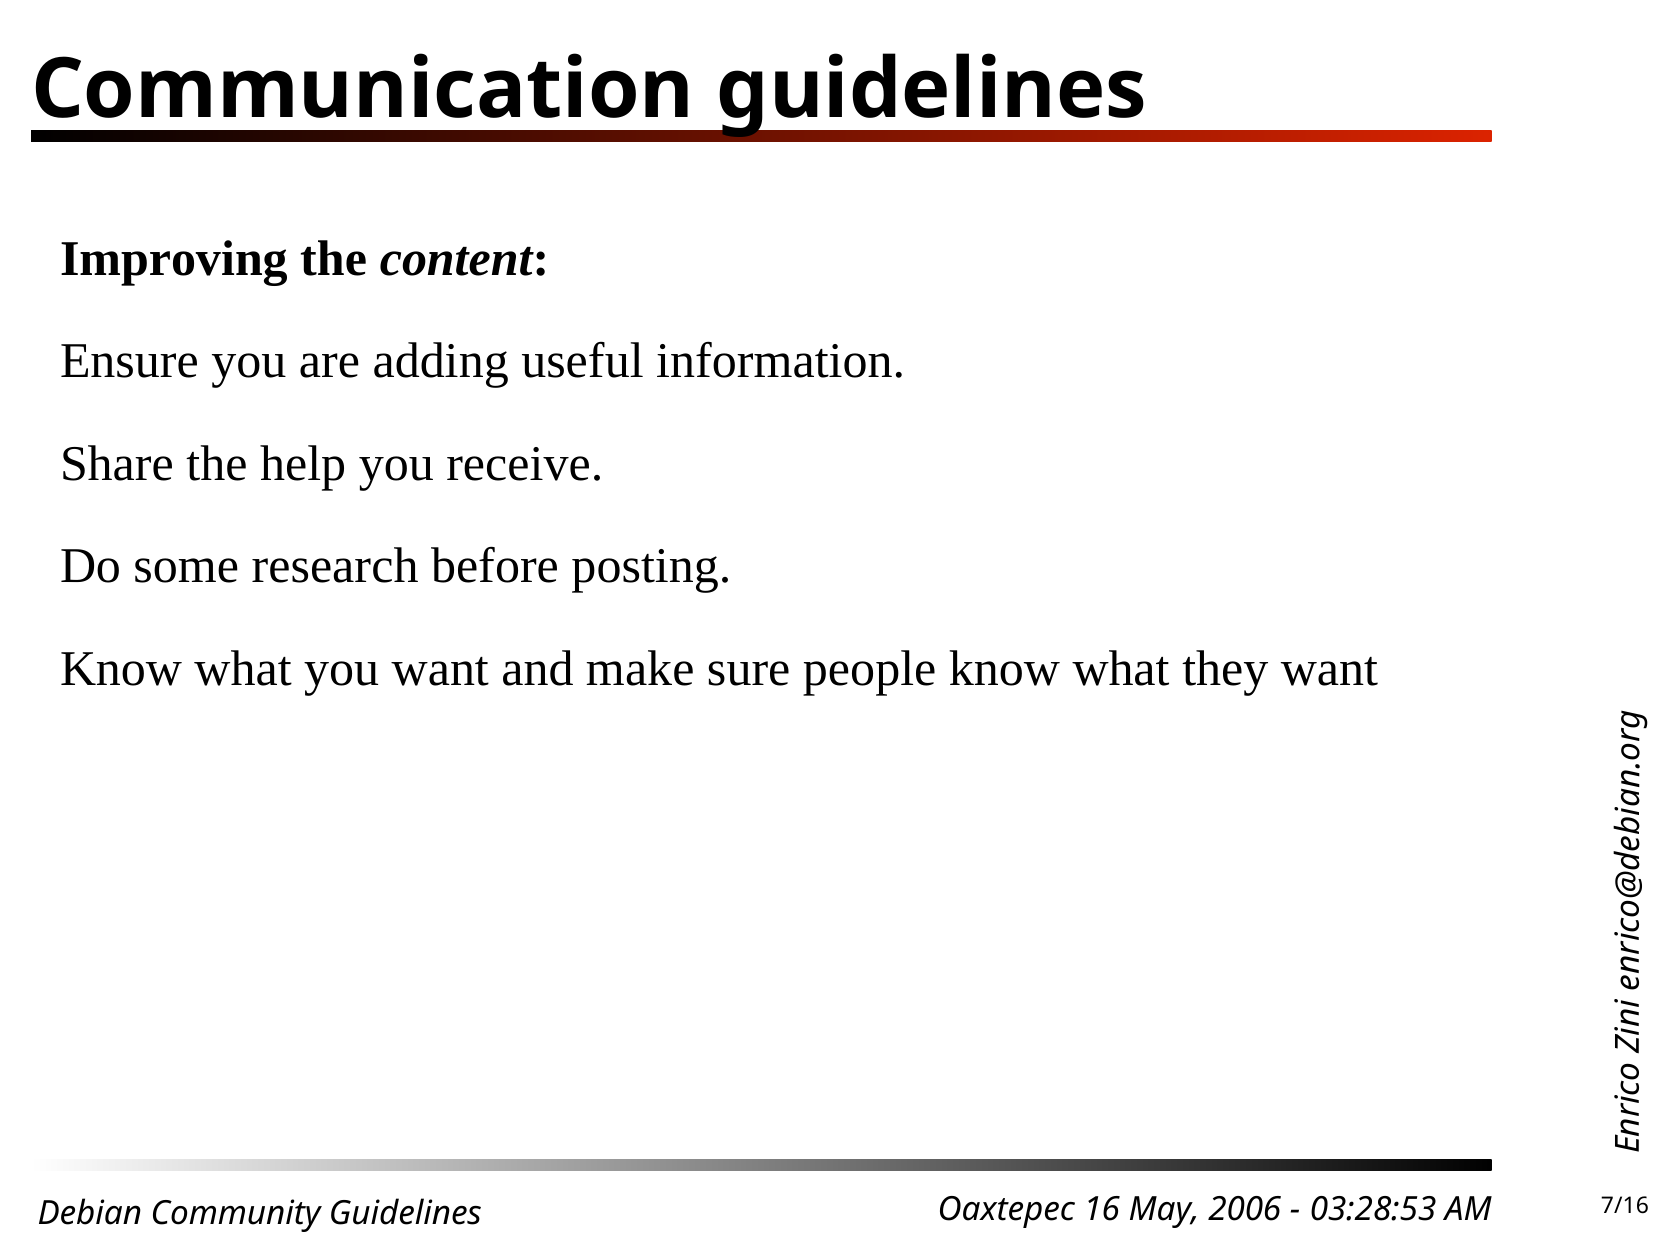

Communication guidelines
Improving the content:
Ensure you are adding useful information.
Share the help you receive.
Do some research before posting.
Know what you want and make sure people know what they want